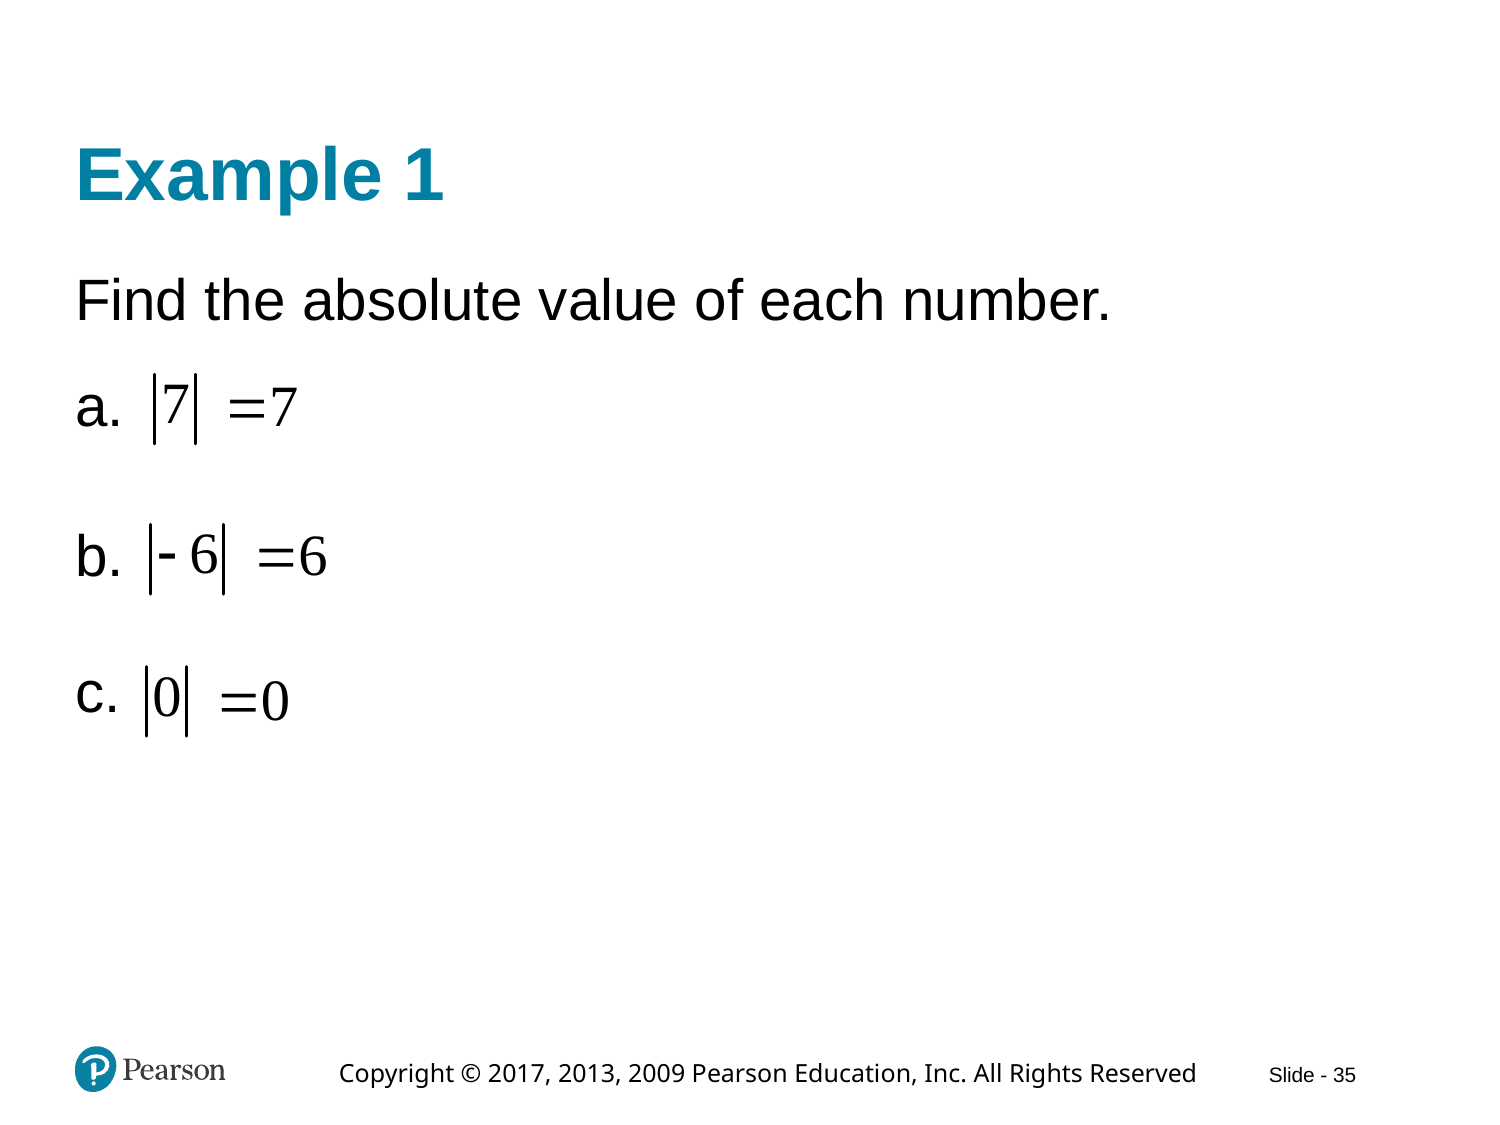

# Example 1
Find the absolute value of each number.
a.
b.
c.